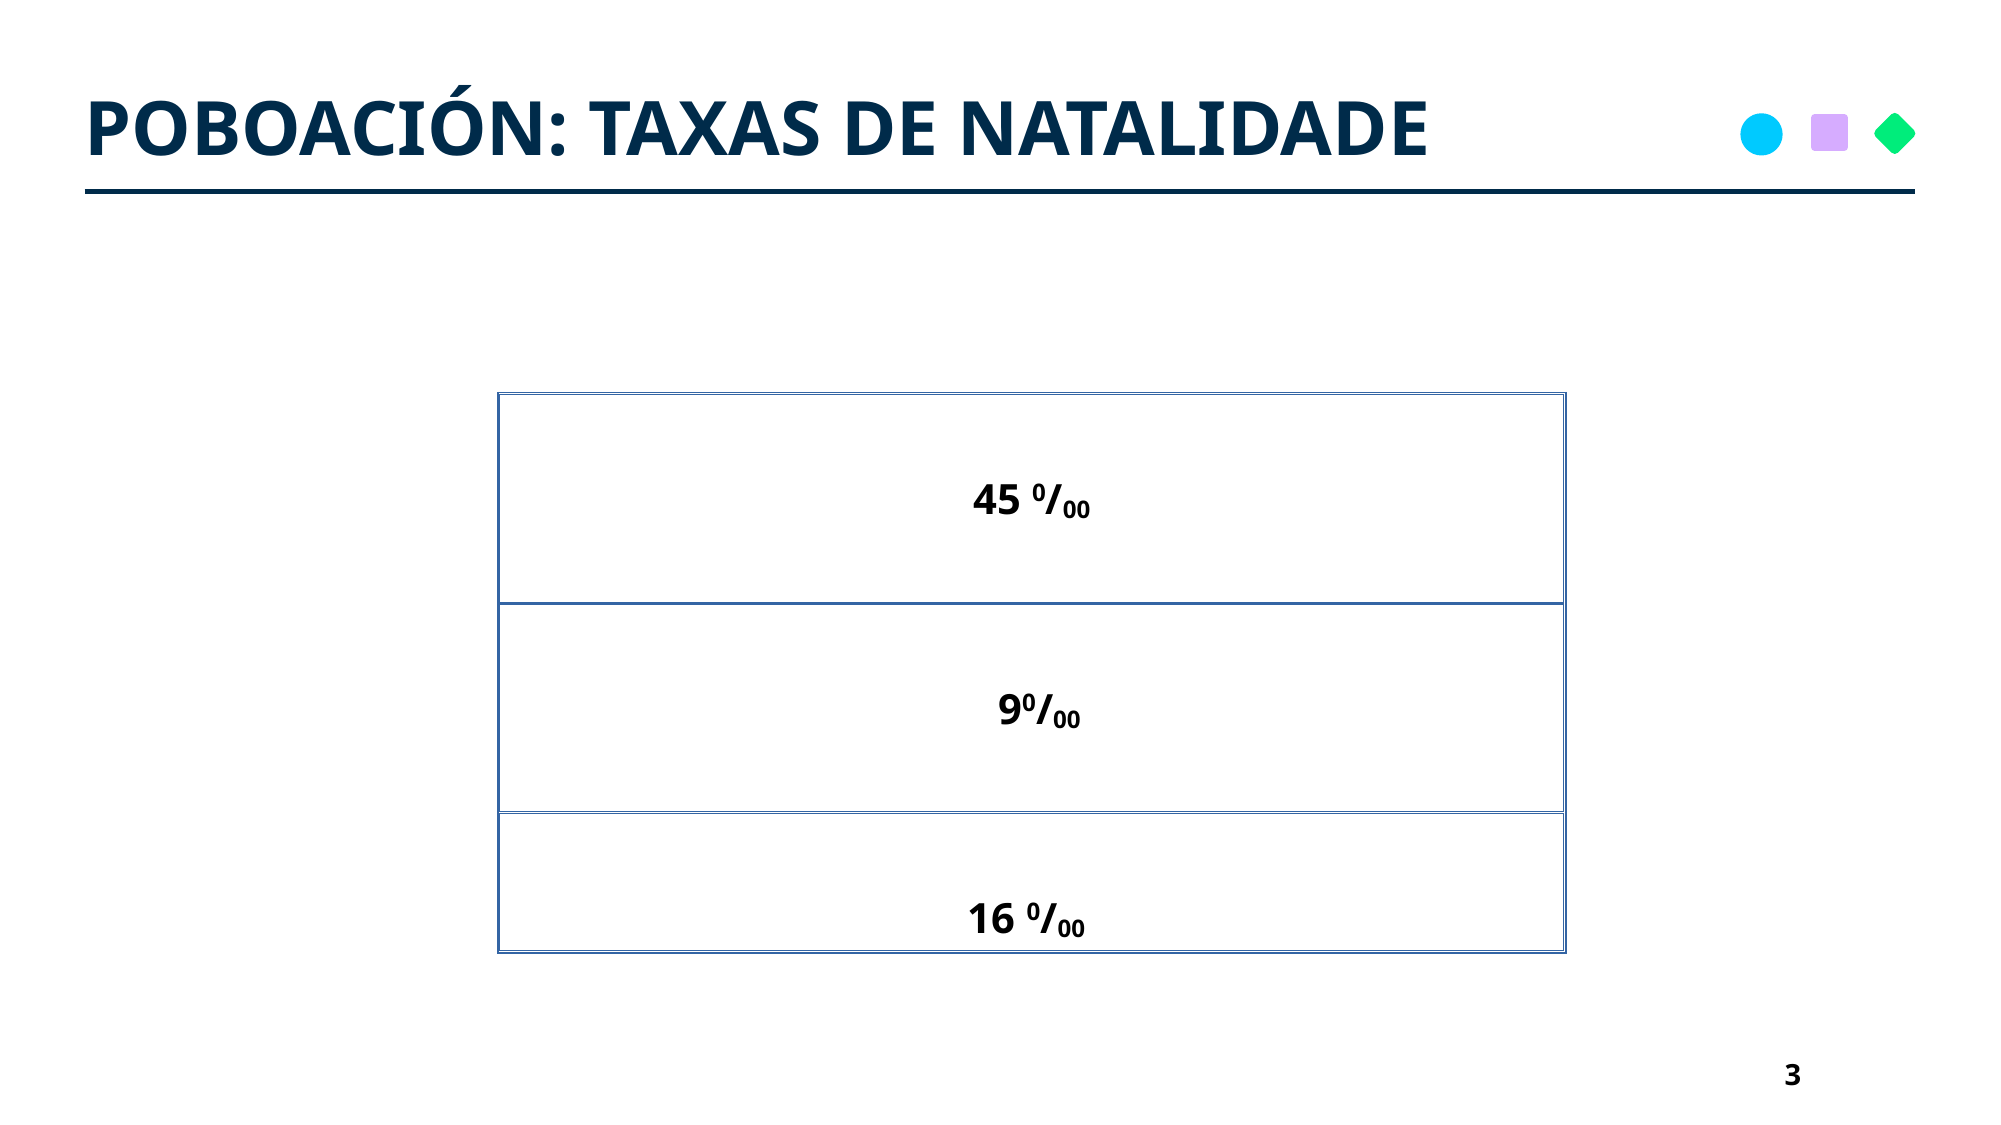

# POBOACIÓN: TAXAS DE NATALIDADE
| 45 0/00 |
| --- |
| 90/00 |
| 16 0/00 |